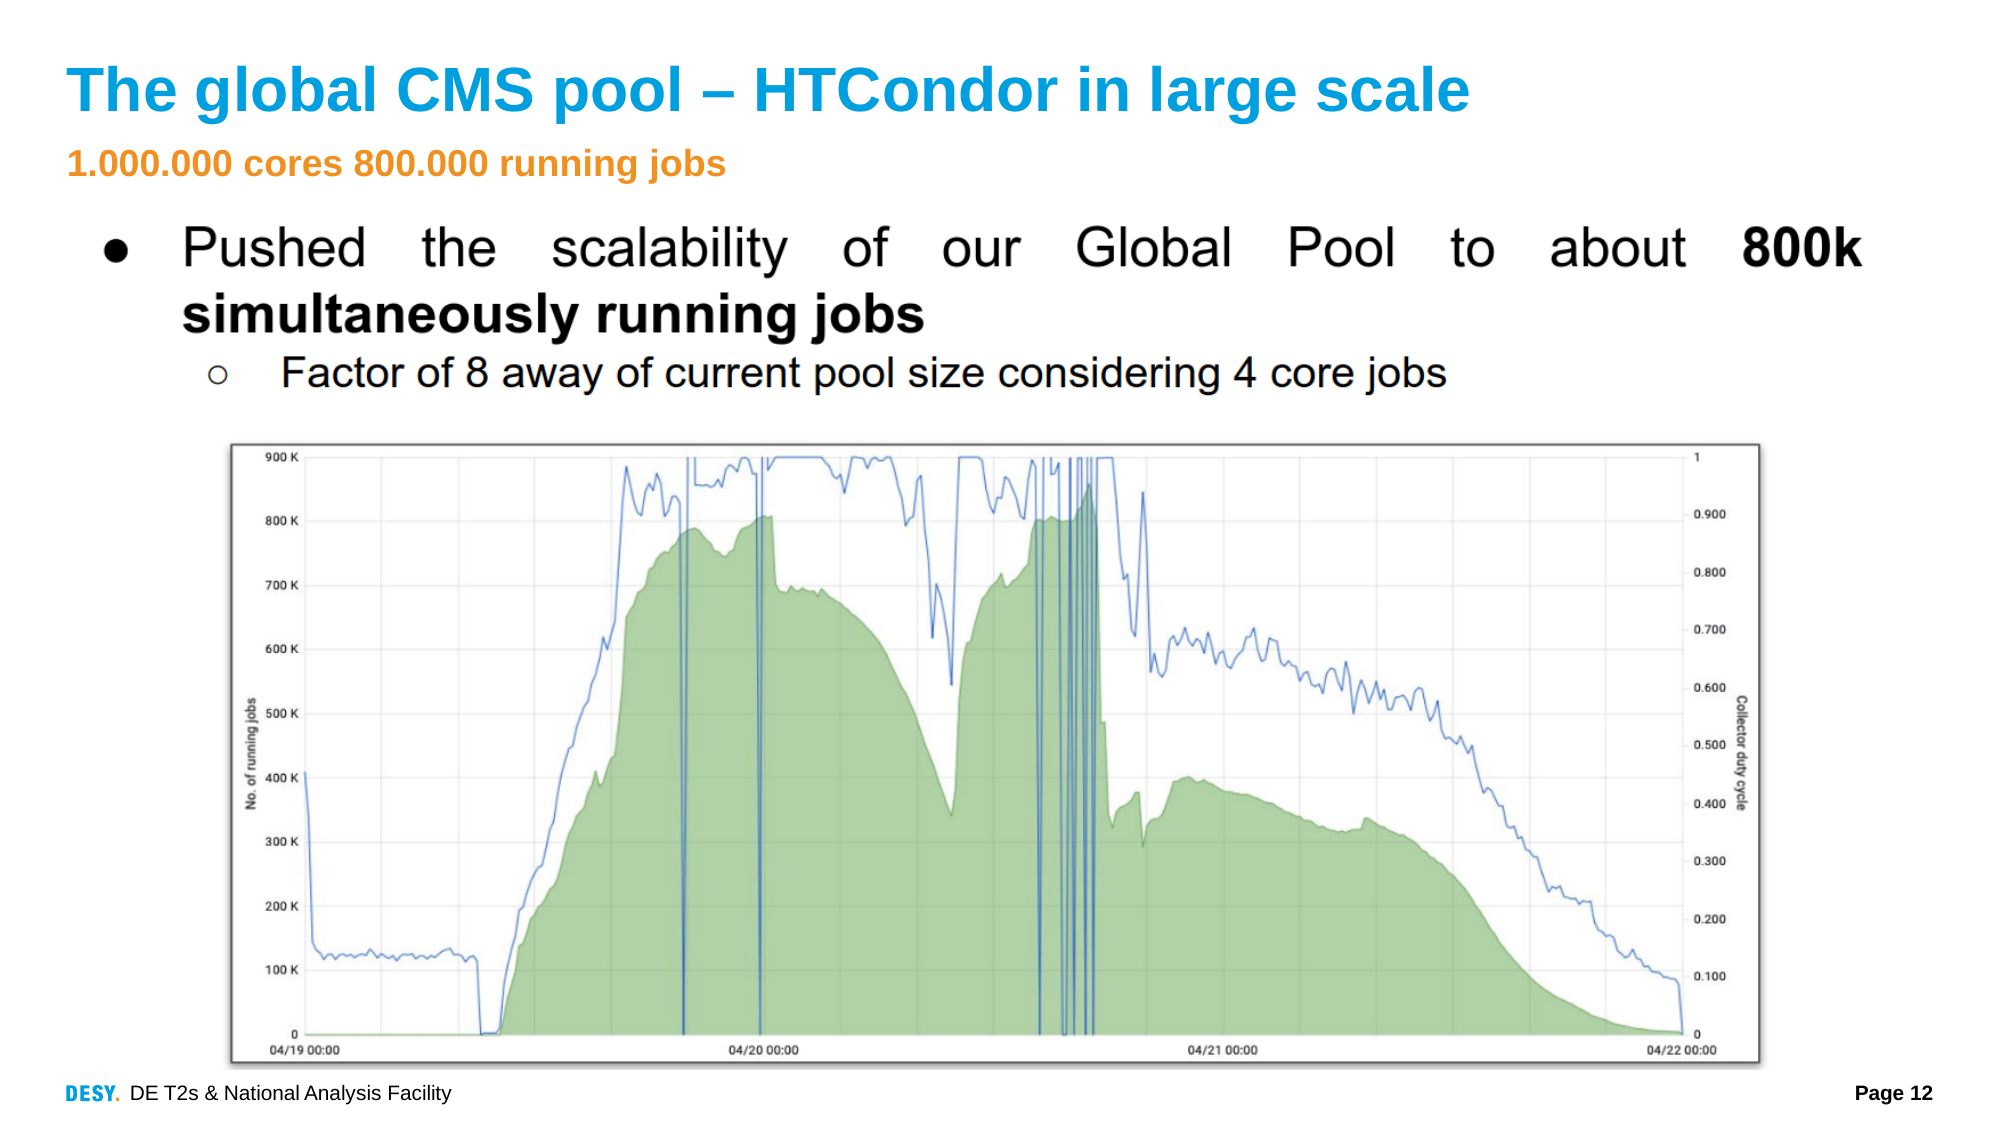

# The global CMS pool – HTCondor in large scale
1.000.000 cores 800.000 running jobs
DE T2s & National Analysis Facility